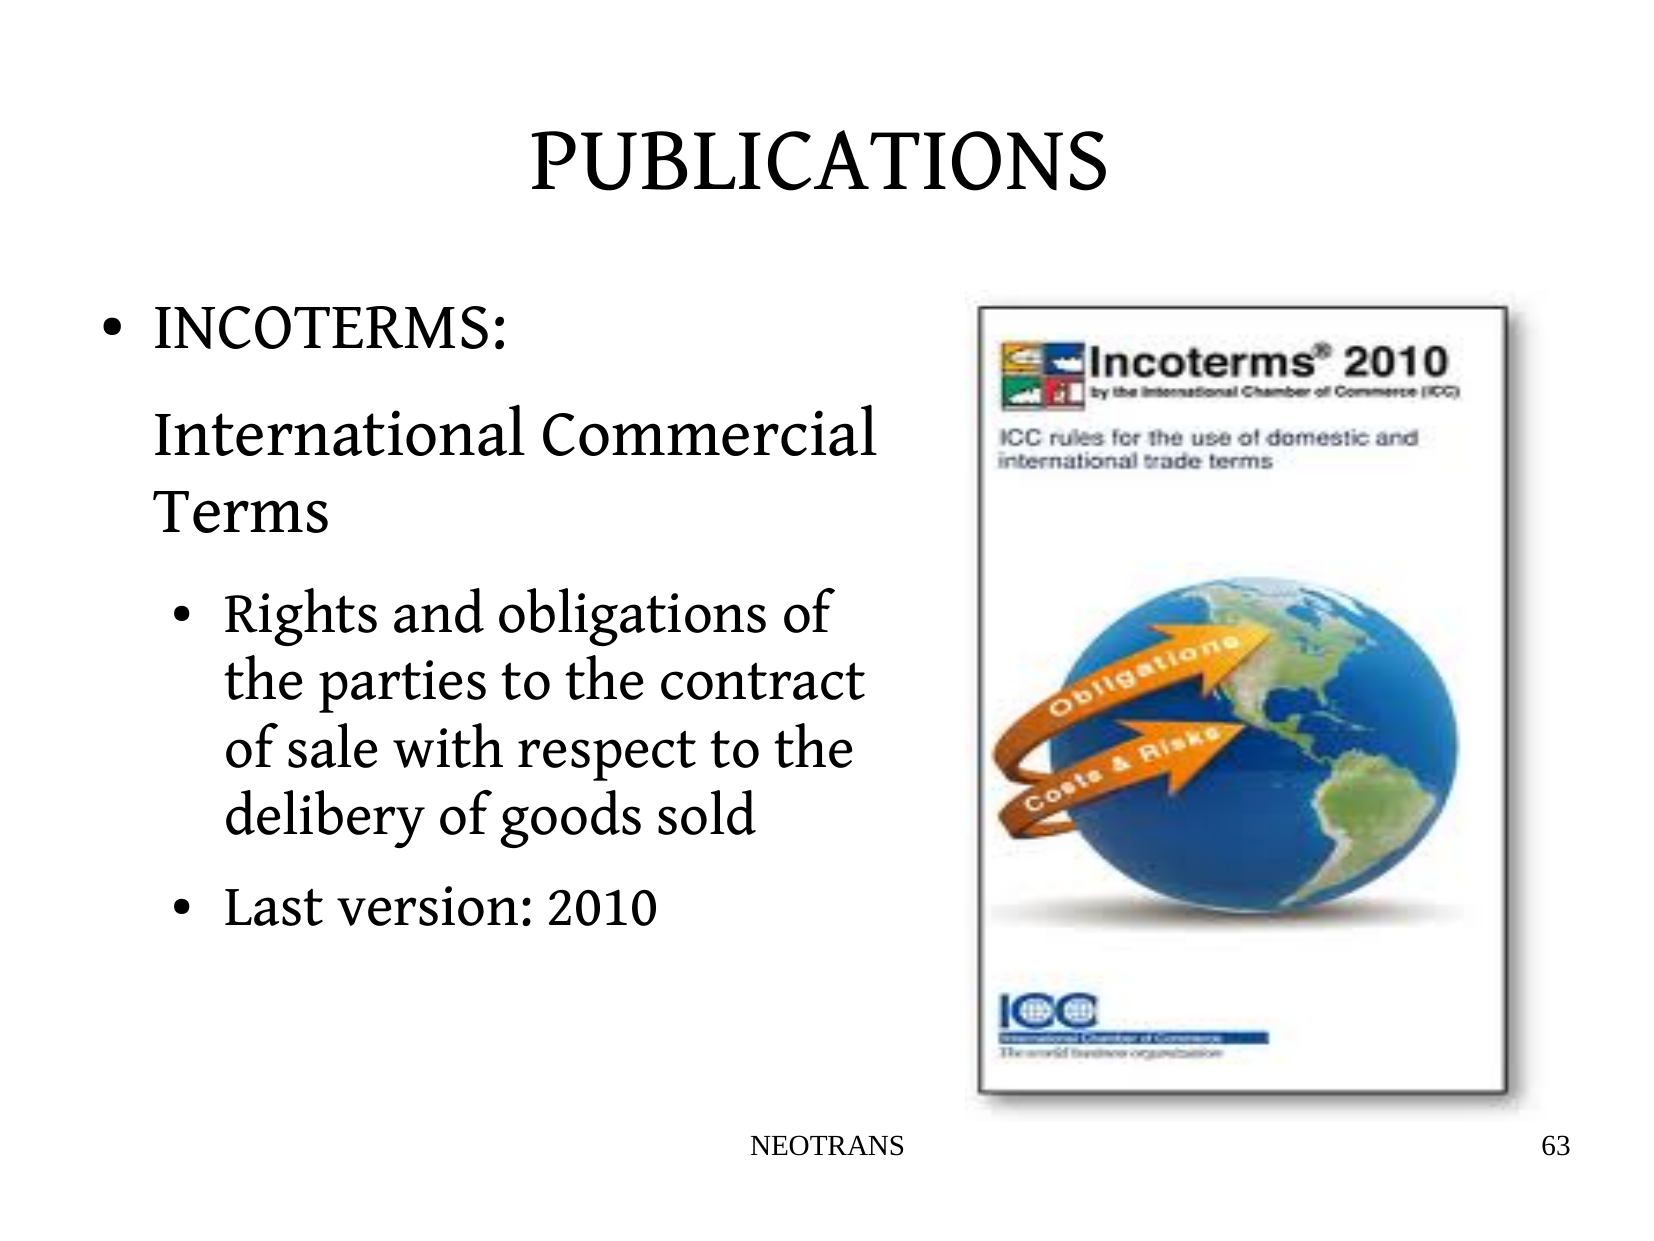

# PUBLICATIONS
INCOTERMS:
International Commercial Terms
Rights and obligations of the parties to the contract of sale with respect to the delibery of goods sold
Last version: 2010
NEOTRANS
63